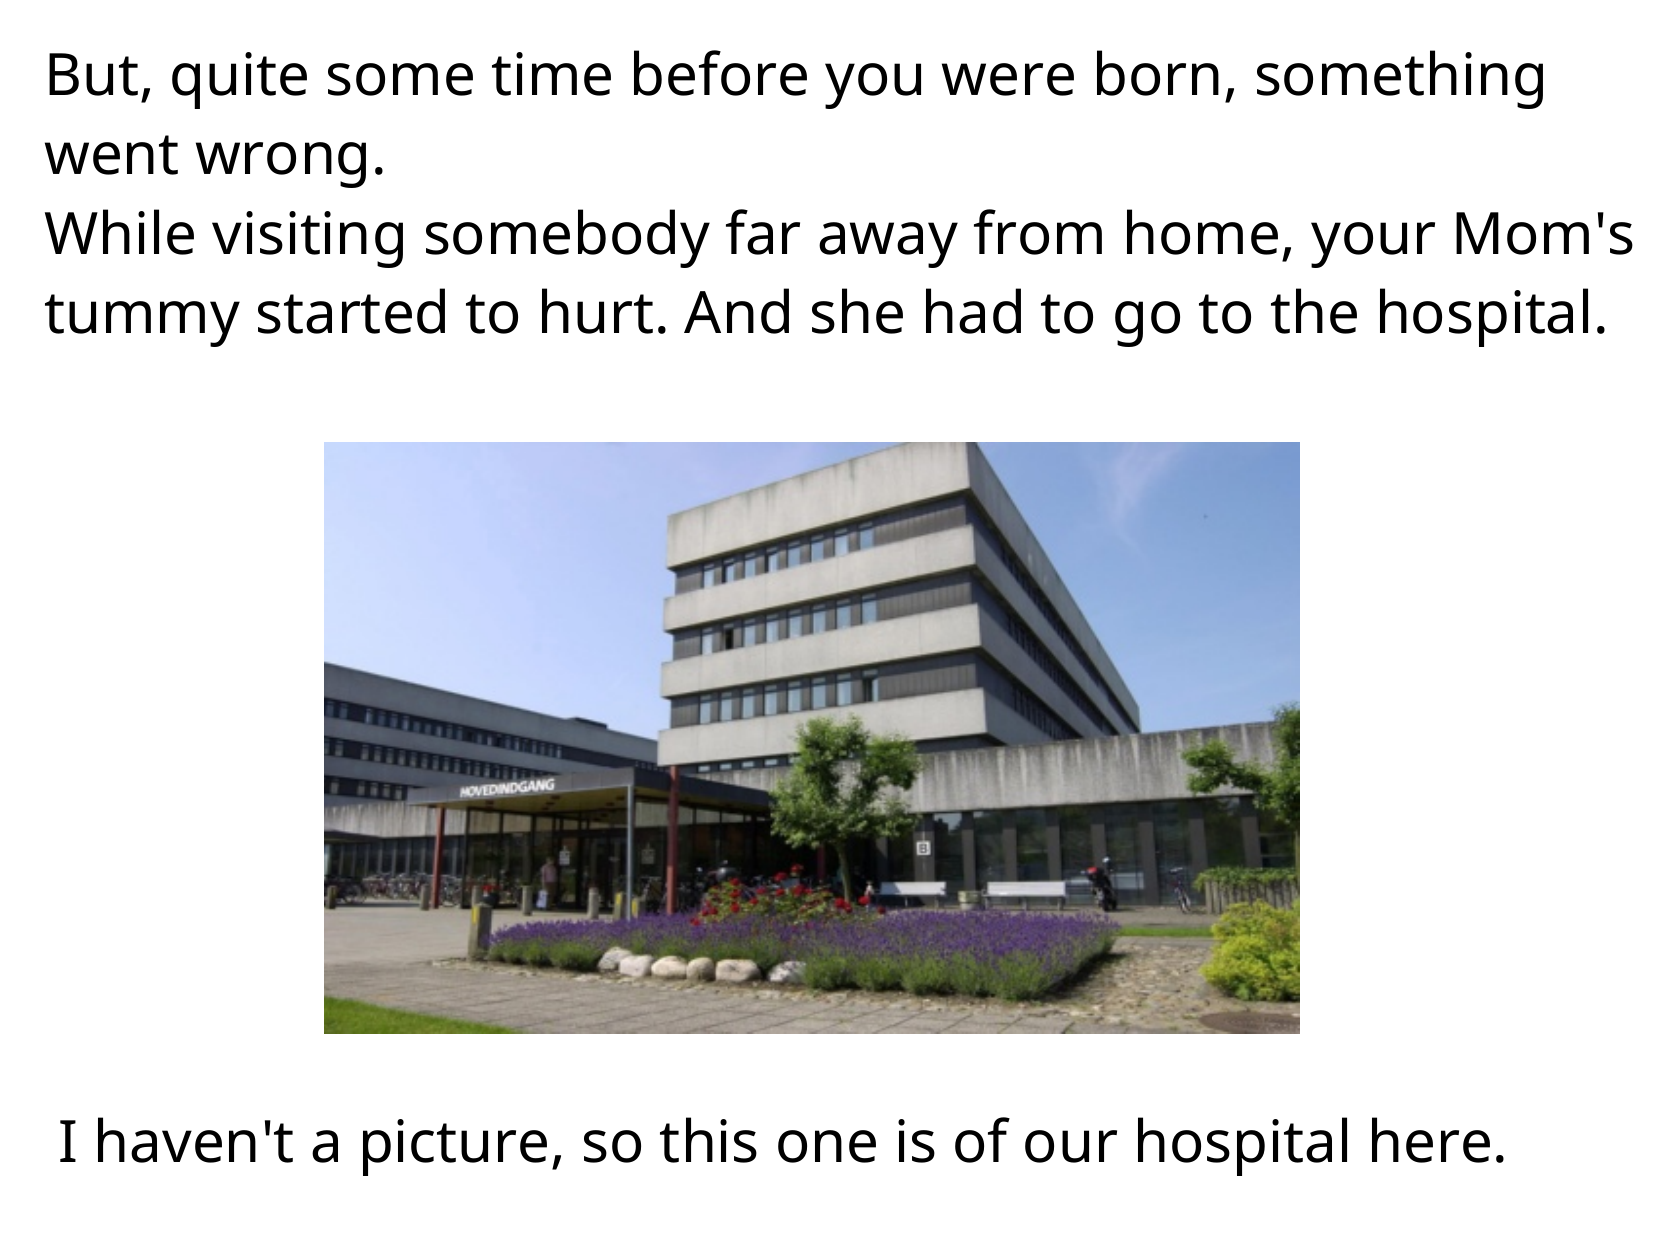

But, quite some time before you were born, something
went wrong.
While visiting somebody far away from home, your Mom's
tummy started to hurt. And she had to go to the hospital.
I haven't a picture, so this one is of our hospital here.